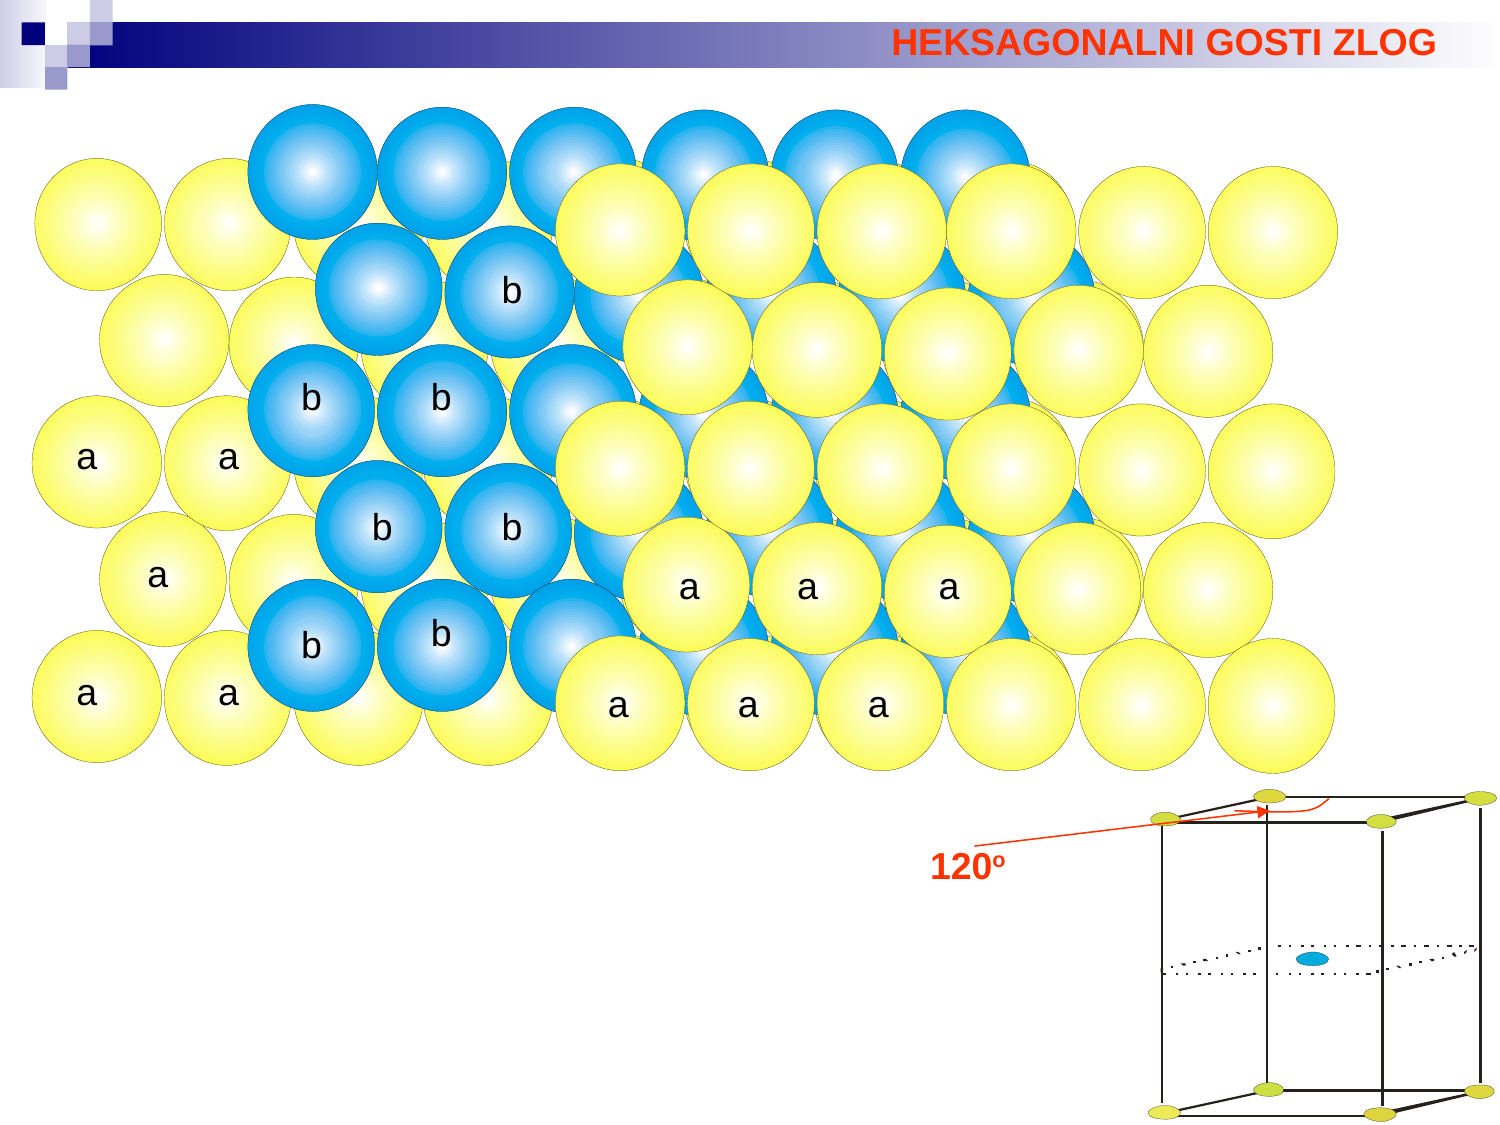

HEKSAGONALNI GOSTI ZLOG
b
b
b
a
a
b
b
a
a
a
a
b
b
a
a
a
a
a
120o